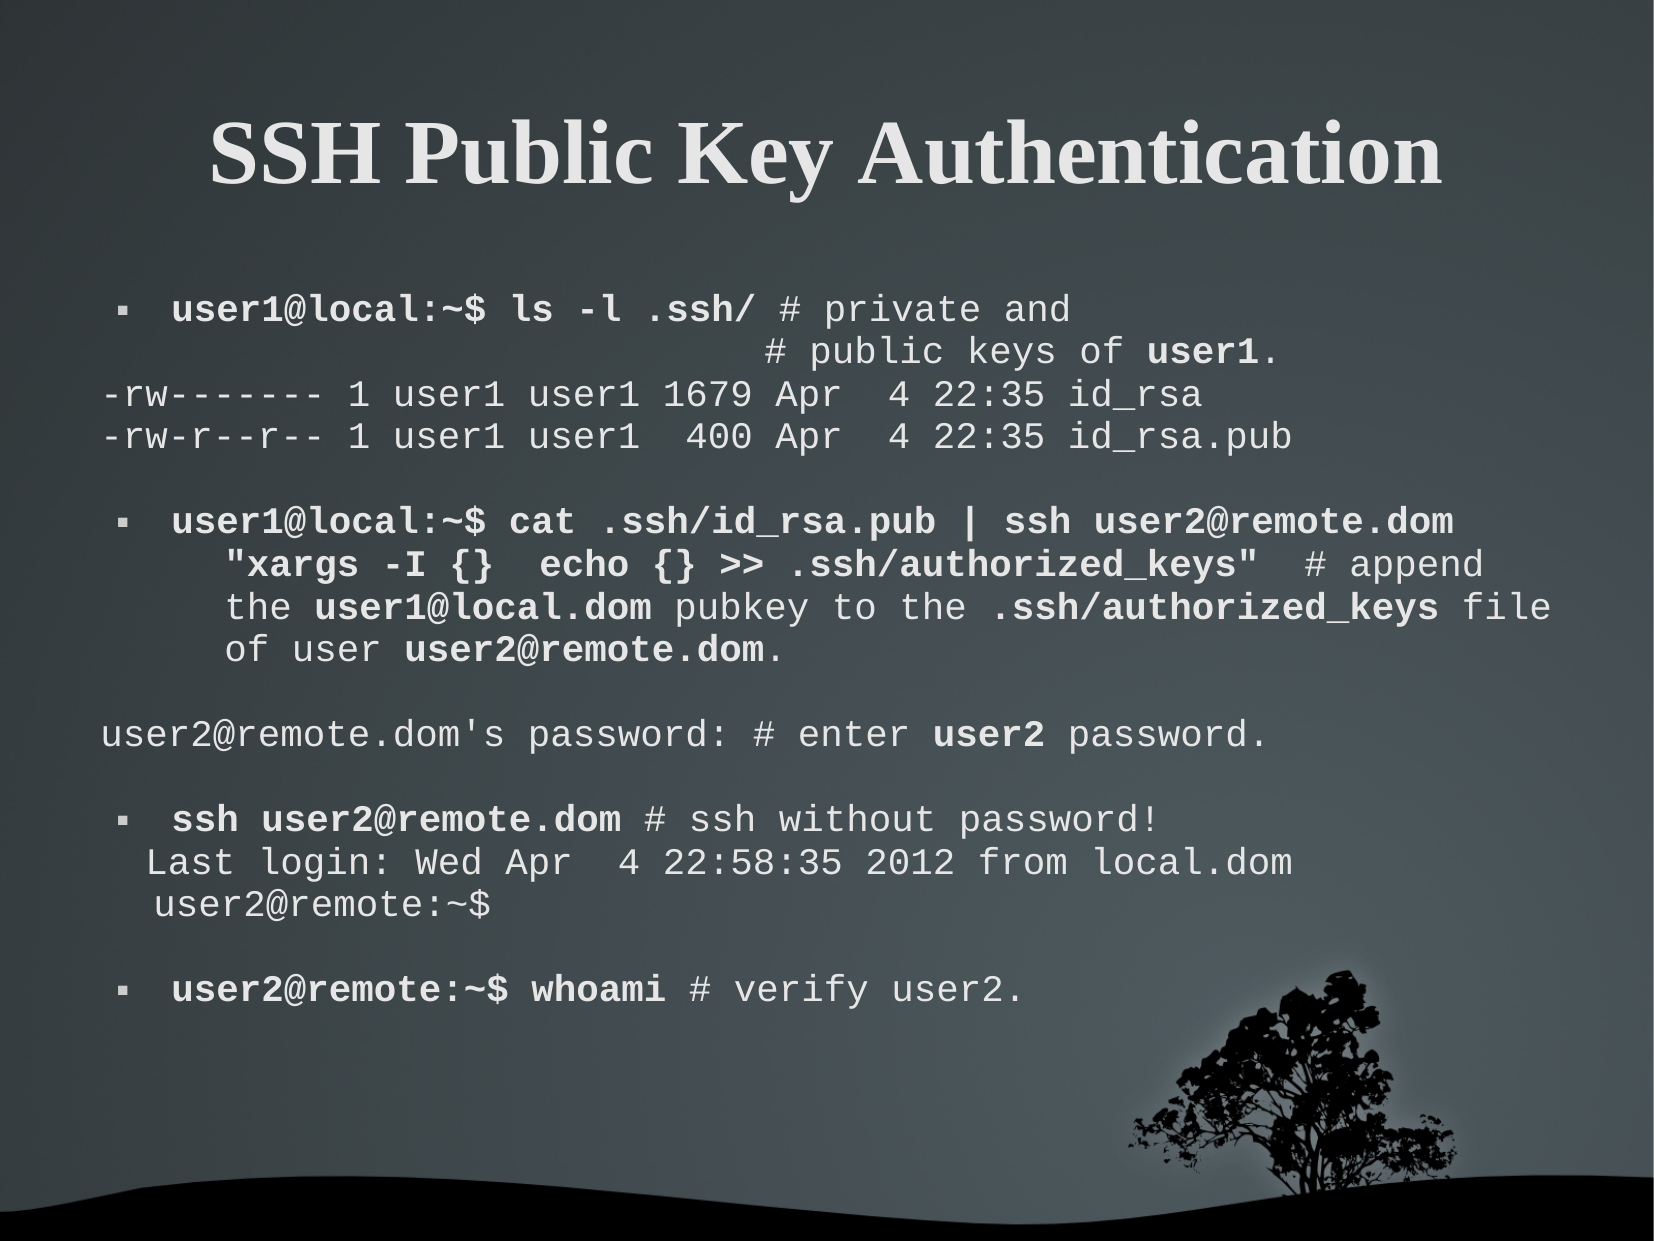

SSH Public Key Authentication
# user1@local:~$ ls -l .ssh/ # private and # public keys of user1.
-rw------- 1 user1 user1 1679 Apr 4 22:35 id_rsa
-rw-r--r-- 1 user1 user1 400 Apr 4 22:35 id_rsa.pub
user1@local:~$ cat .ssh/id_rsa.pub | ssh user2@remote.dom "xargs -I {} echo {} >> .ssh/authorized_keys" # append the user1@local.dom pubkey to the .ssh/authorized_keys file of user user2@remote.dom.
user2@remote.dom's password: # enter user2 password.
ssh user2@remote.dom # ssh without password!
 Last login: Wed Apr 4 22:58:35 2012 from local.dom user2@remote:~$
user2@remote:~$ whoami # verify user2.